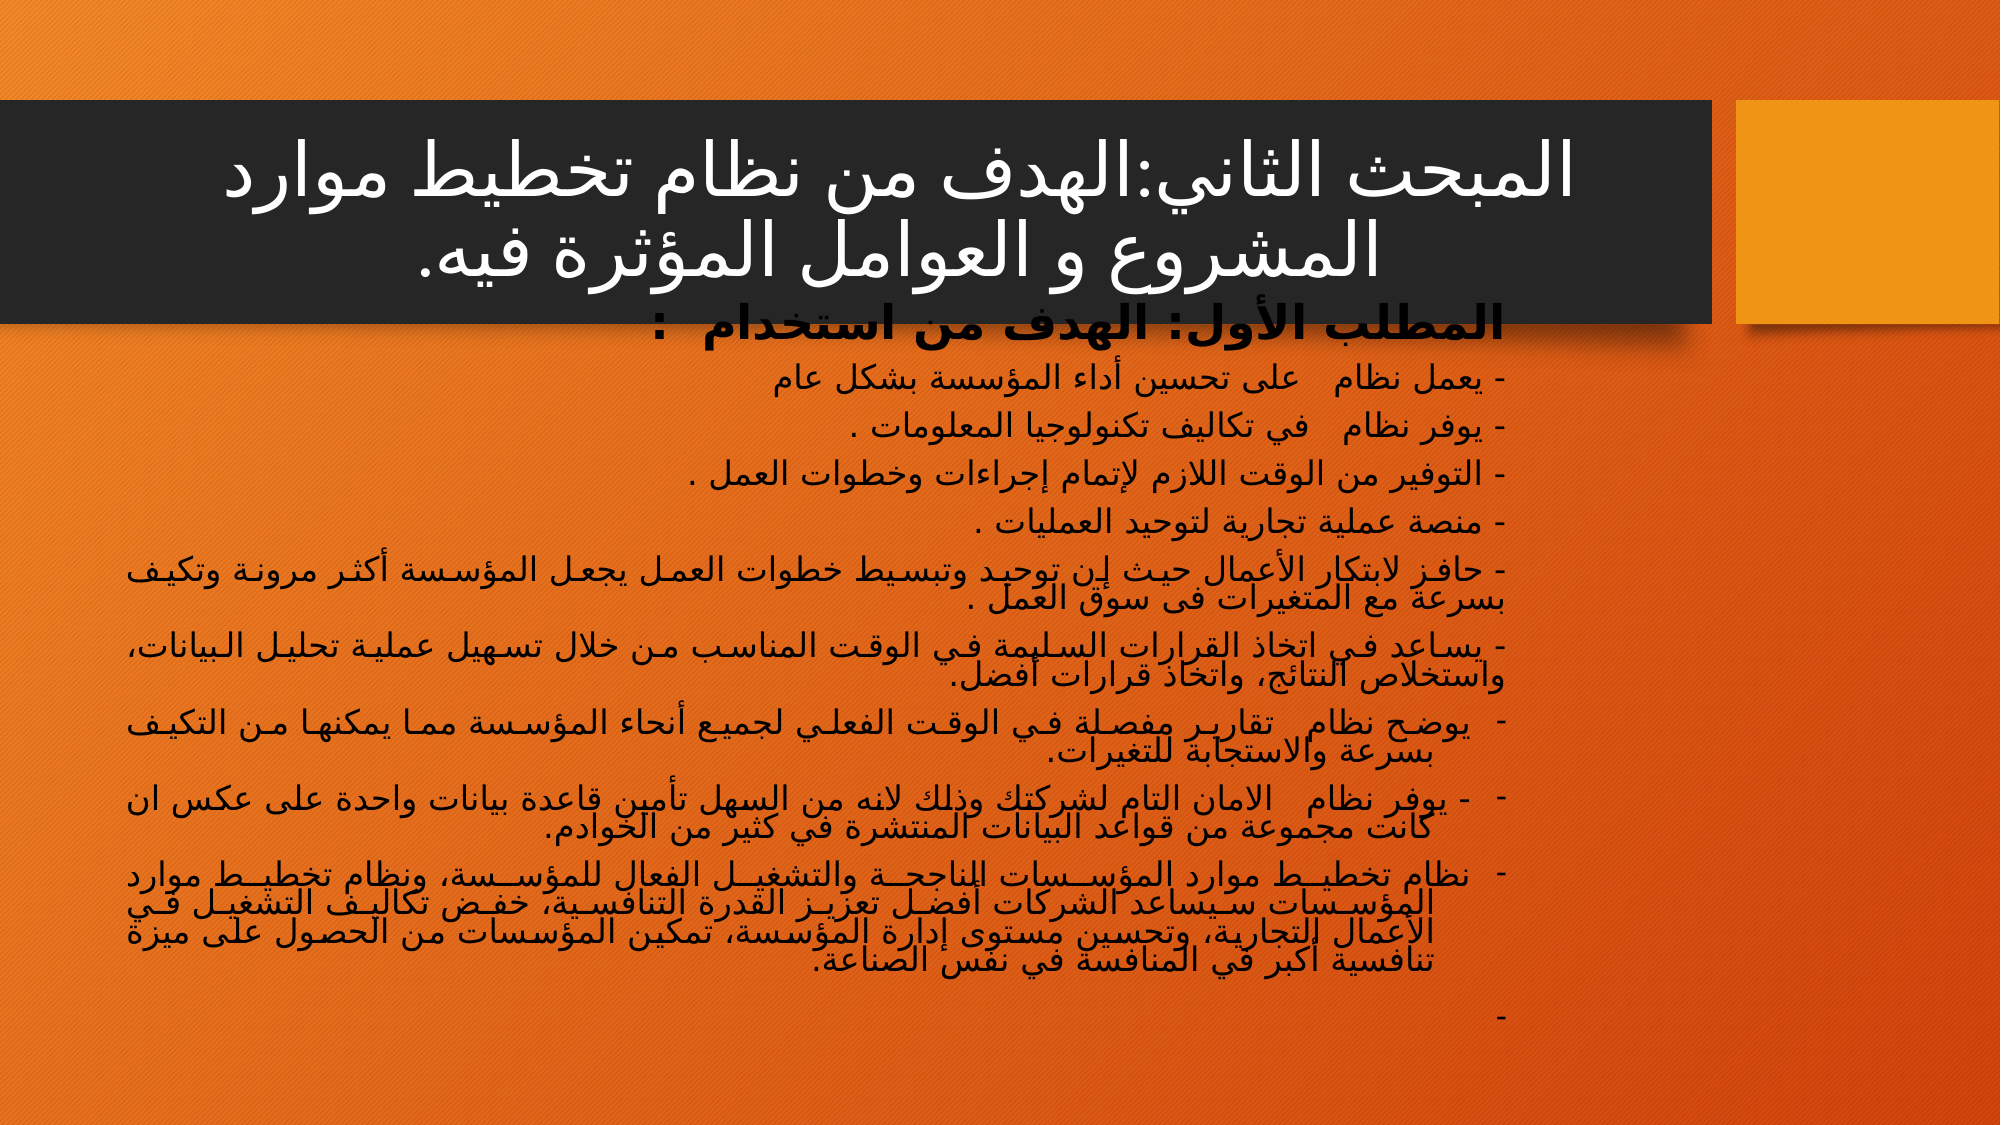

# المبحث الثاني:الهدف من نظام تخطيط موارد المشروع و العوامل المؤثرة فيه.
المطلب الأول: الهدف من استخدام :
- يعمل نظام على تحسين أداء المؤسسة بشكل عام
- يوفر نظام في تكاليف تكنولوجيا المعلومات .
- التوفير من الوقت اللازم لإتمام إجراءات وخطوات العمل .
- منصة عملية تجارية لتوحيد العمليات .
- حافز لابتكار الأعمال حيث إن توحيد وتبسيط خطوات العمل يجعل المؤسسة أكثر مرونة وتكيف بسرعة مع المتغيرات فى سوق العمل .
- يساعد في اتخاذ القرارات السليمة في الوقت المناسب من خلال تسهيل عملية تحليل البيانات، واستخلاص النتائج، واتخاذ قرارات أفضل.
يوضح نظام تقارير مفصلة في الوقت الفعلي لجميع أنحاء المؤسسة مما يمكنها من التكيف بسرعة والاستجابة للتغيرات.
- يوفر نظام الامان التام لشركتك وذلك لانه من السهل تأمين قاعدة بيانات واحدة على عكس ان كانت مجموعة من قواعد البيانات المنتشرة في كثير من الخوادم.
نظام تخطيط موارد المؤسسات الناجحة والتشغيل الفعال للمؤسسة، ونظام تخطيط موارد المؤسسات سيساعد الشركات أفضل تعزيز القدرة التنافسية، خفض تكاليف التشغيل في الأعمال التجارية، وتحسين مستوى إدارة المؤسسة، تمكين المؤسسات من الحصول على ميزة تنافسية أكبر في المنافسة في نفس الصناعة.